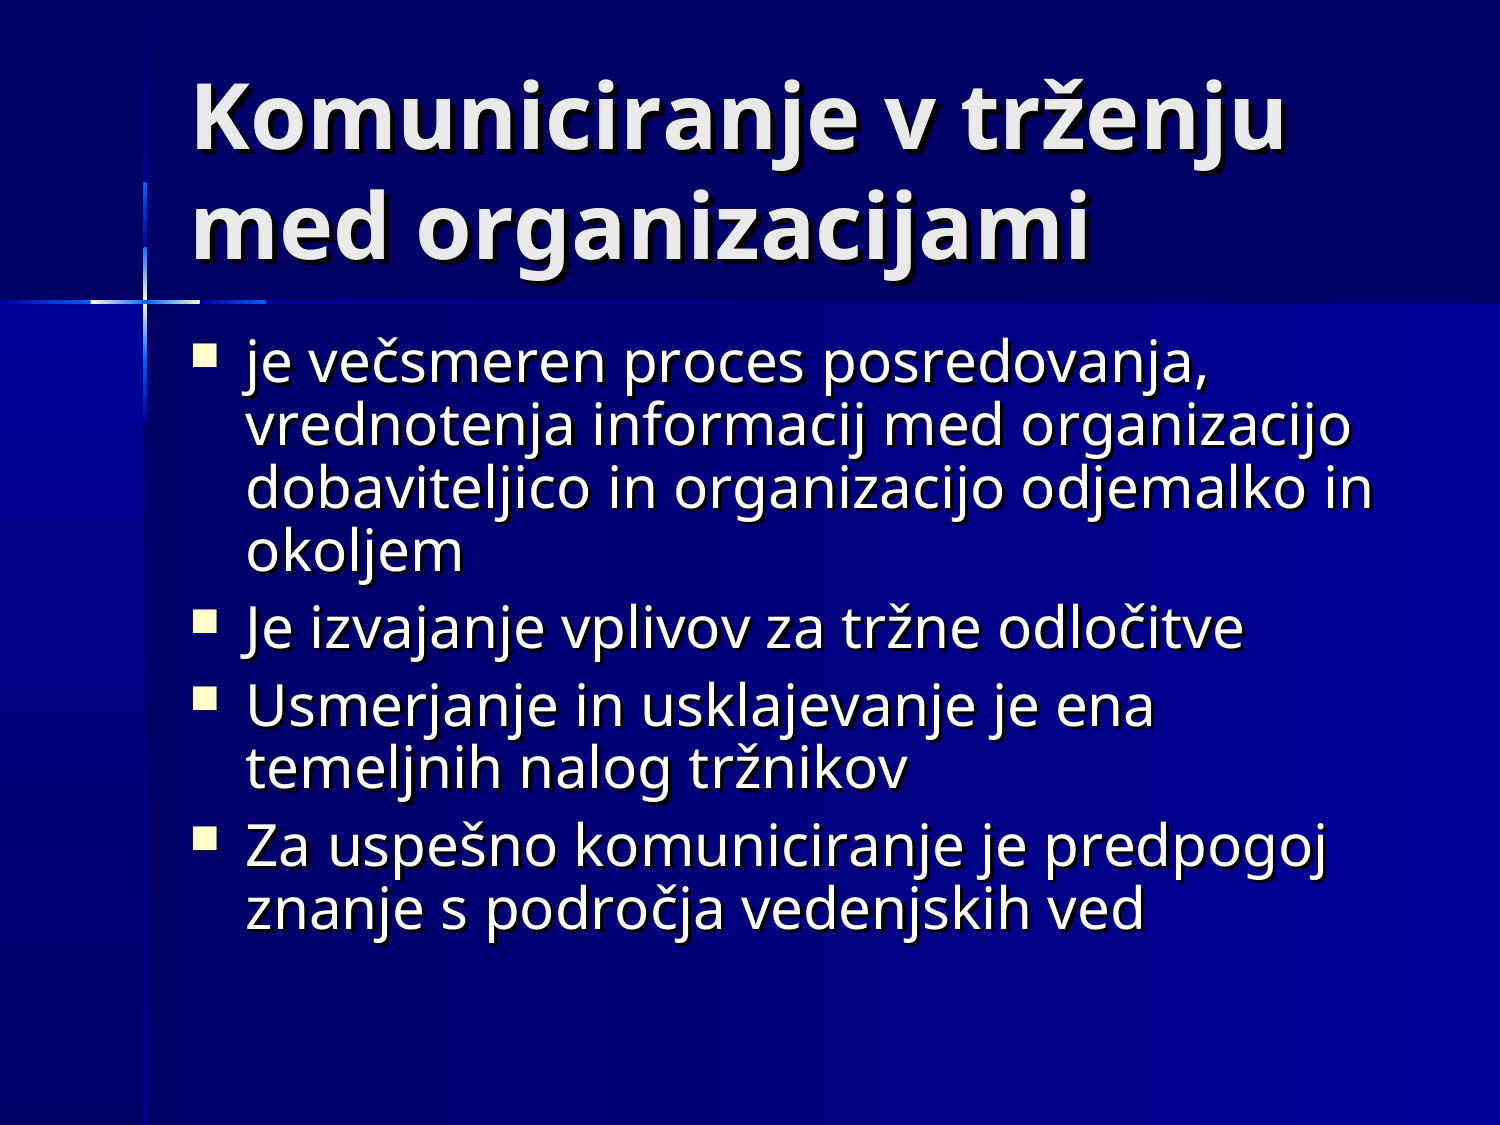

# Komuniciranje v trženju med organizacijami
je večsmeren proces posredovanja, vrednotenja informacij med organizacijo dobaviteljico in organizacijo odjemalko in okoljem
Je izvajanje vplivov za tržne odločitve
Usmerjanje in usklajevanje je ena temeljnih nalog tržnikov
Za uspešno komuniciranje je predpogoj znanje s področja vedenjskih ved